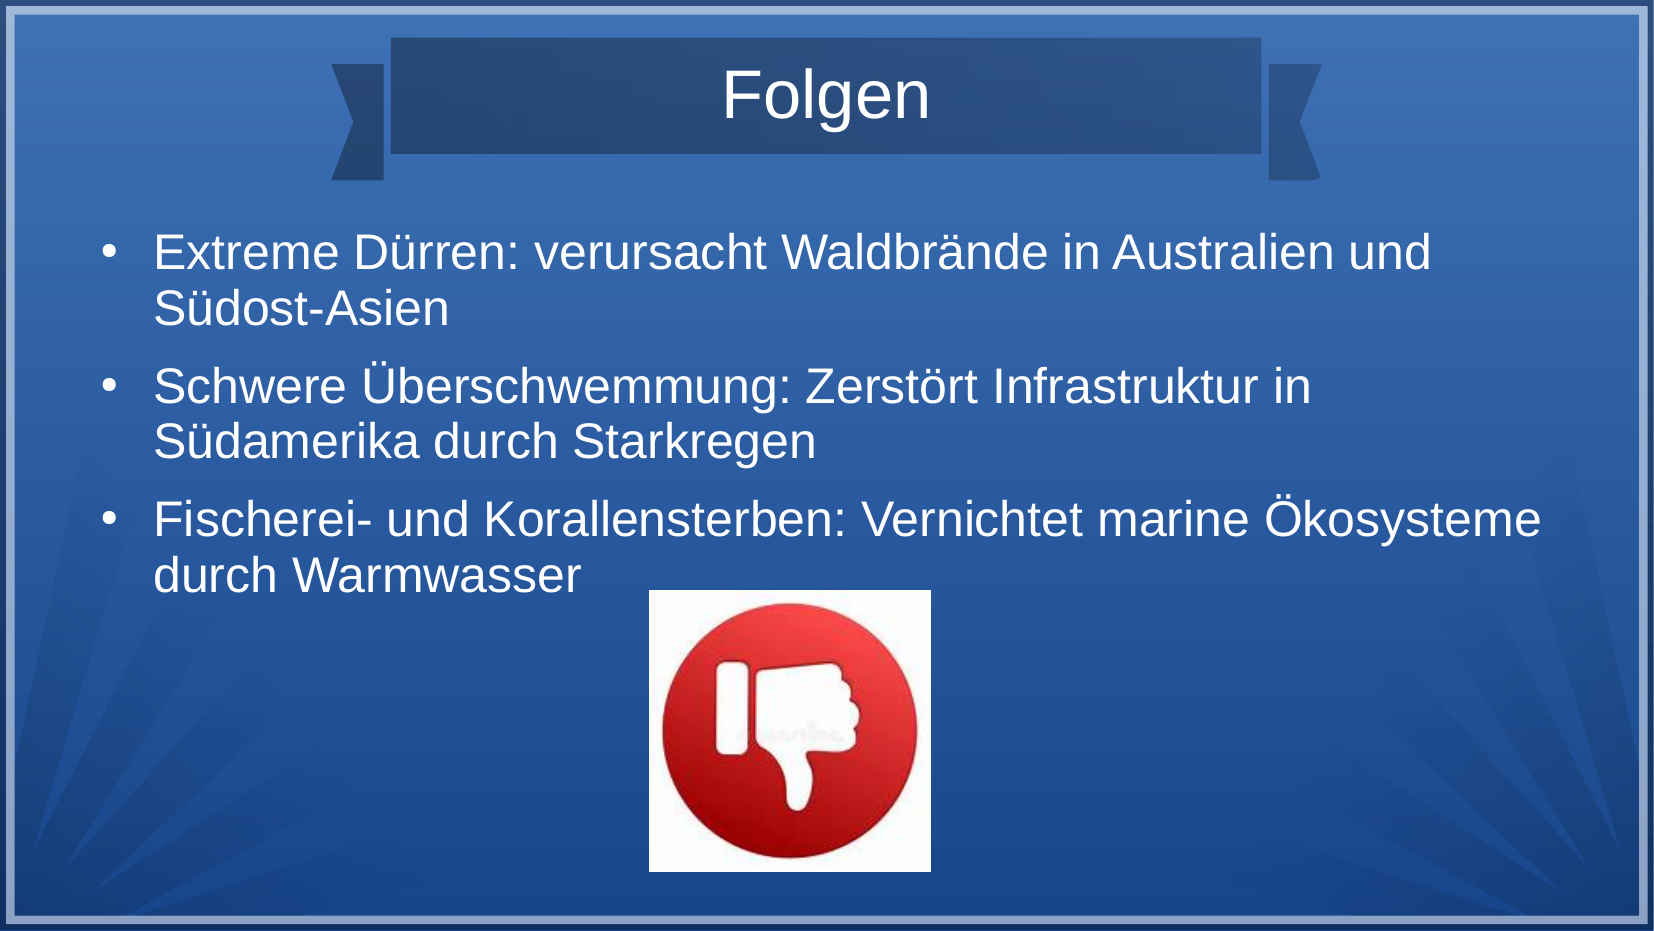

# Folgen
Extreme Dürren: verursacht Waldbrände in Australien und Südost-Asien
Schwere Überschwemmung: Zerstört Infrastruktur in Südamerika durch Starkregen
Fischerei- und Korallensterben: Vernichtet marine Ökosysteme durch Warmwasser